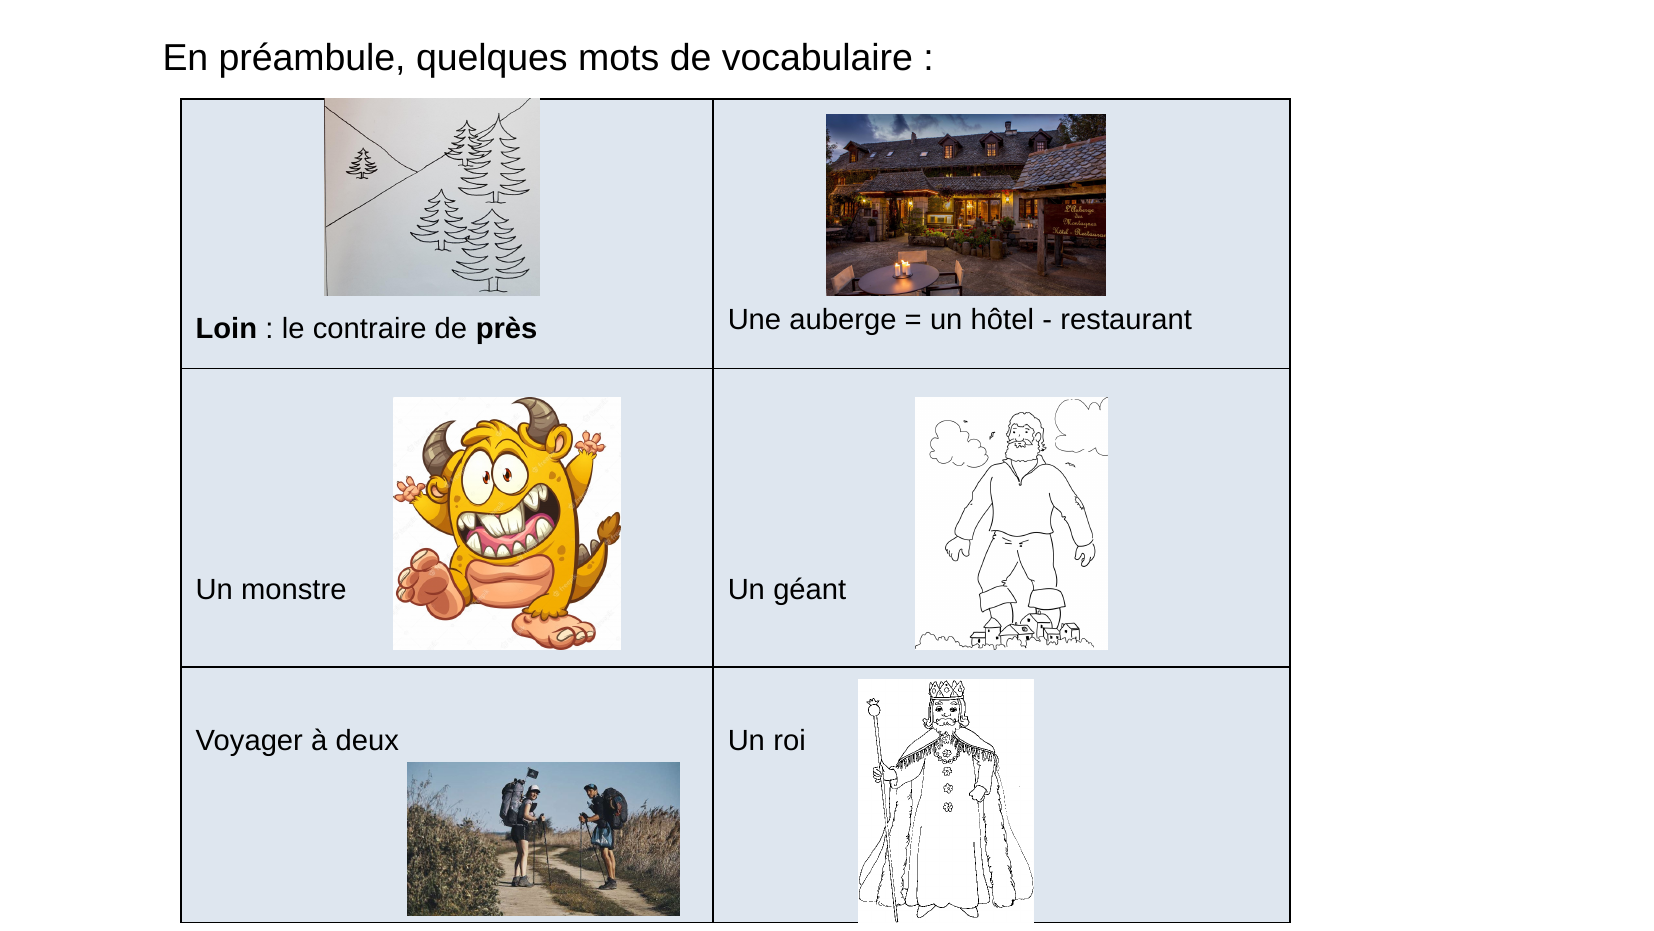

En préambule, quelques mots de vocabulaire :
| Loin : le contraire de près | Une auberge = un hôtel - restaurant |
| --- | --- |
| Un monstre | Un géant |
| Voyager à deux | Un roi |